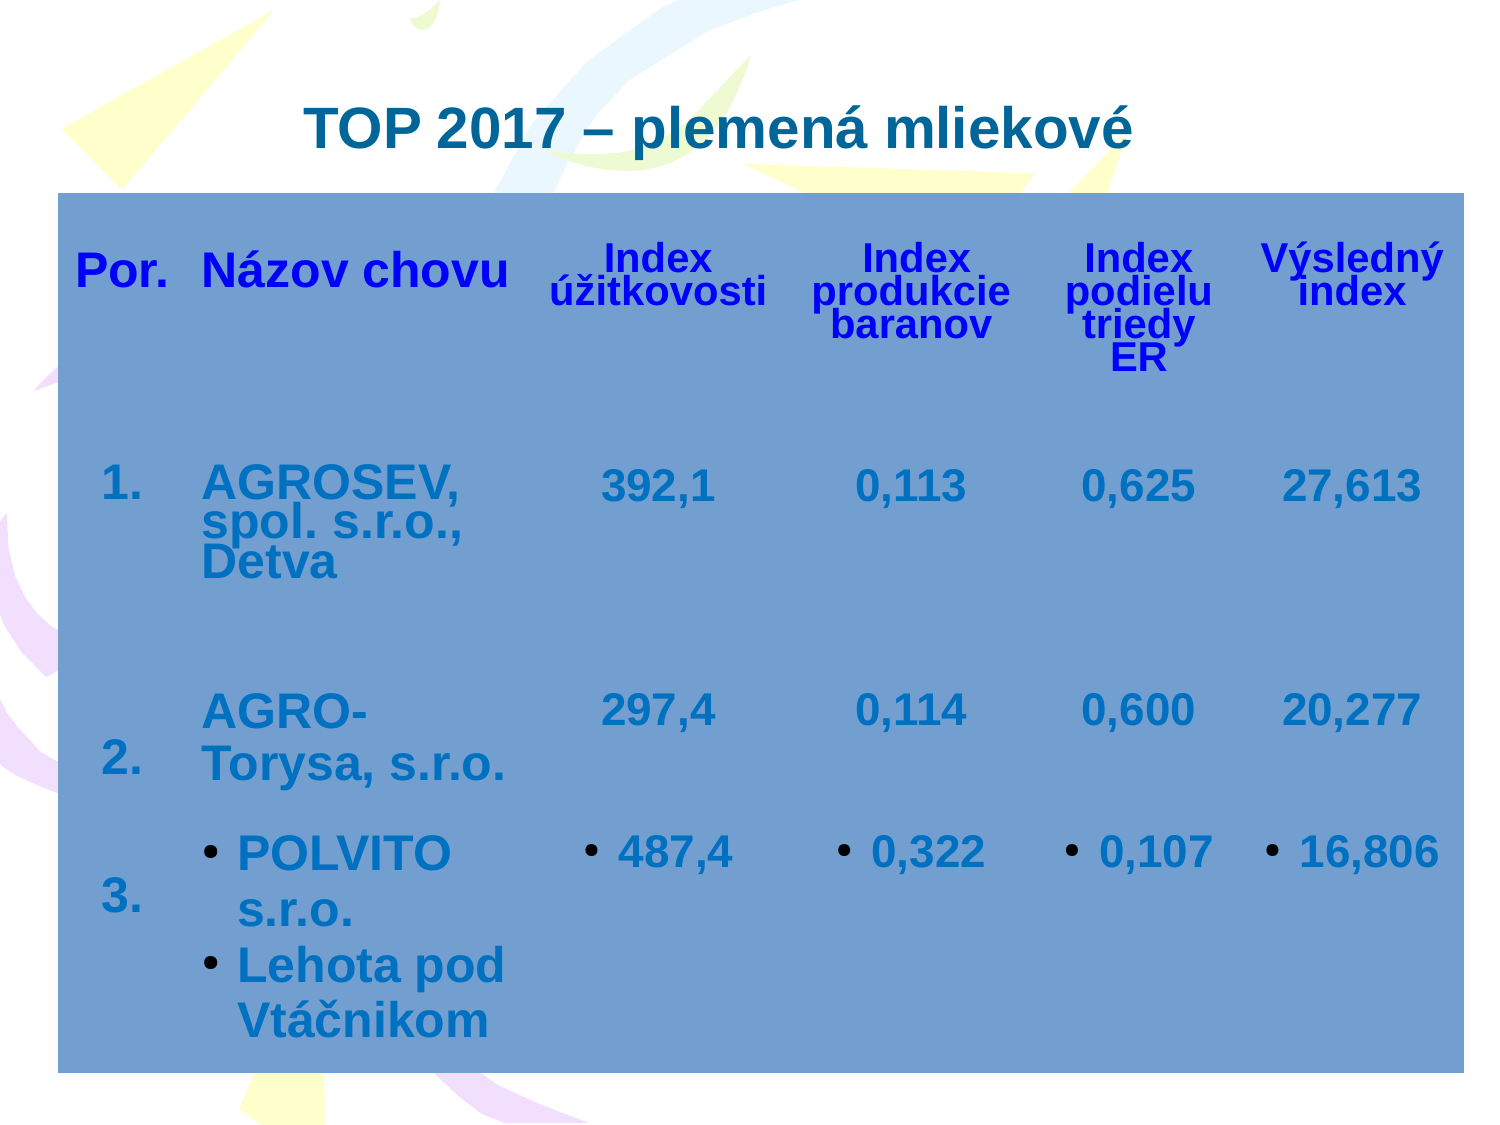

TOP 2017 – plemená mliekové
| Por. | Názov chovu | Index úžitkovosti | Index produkcie baranov | Index podielu triedy ER | Výsledný index |
| --- | --- | --- | --- | --- | --- |
| 1. | AGROSEV, spol. s.r.o., Detva | 392,1 | 0,113 | 0,625 | 27,613 |
| 2. | AGRO-Torysa, s.r.o. | 297,4 | 0,114 | 0,600 | 20,277 |
| 3. | POLVITO s.r.o. Lehota pod Vtáčnikom | 487,4 | 0,322 | 0,107 | 16,806 |